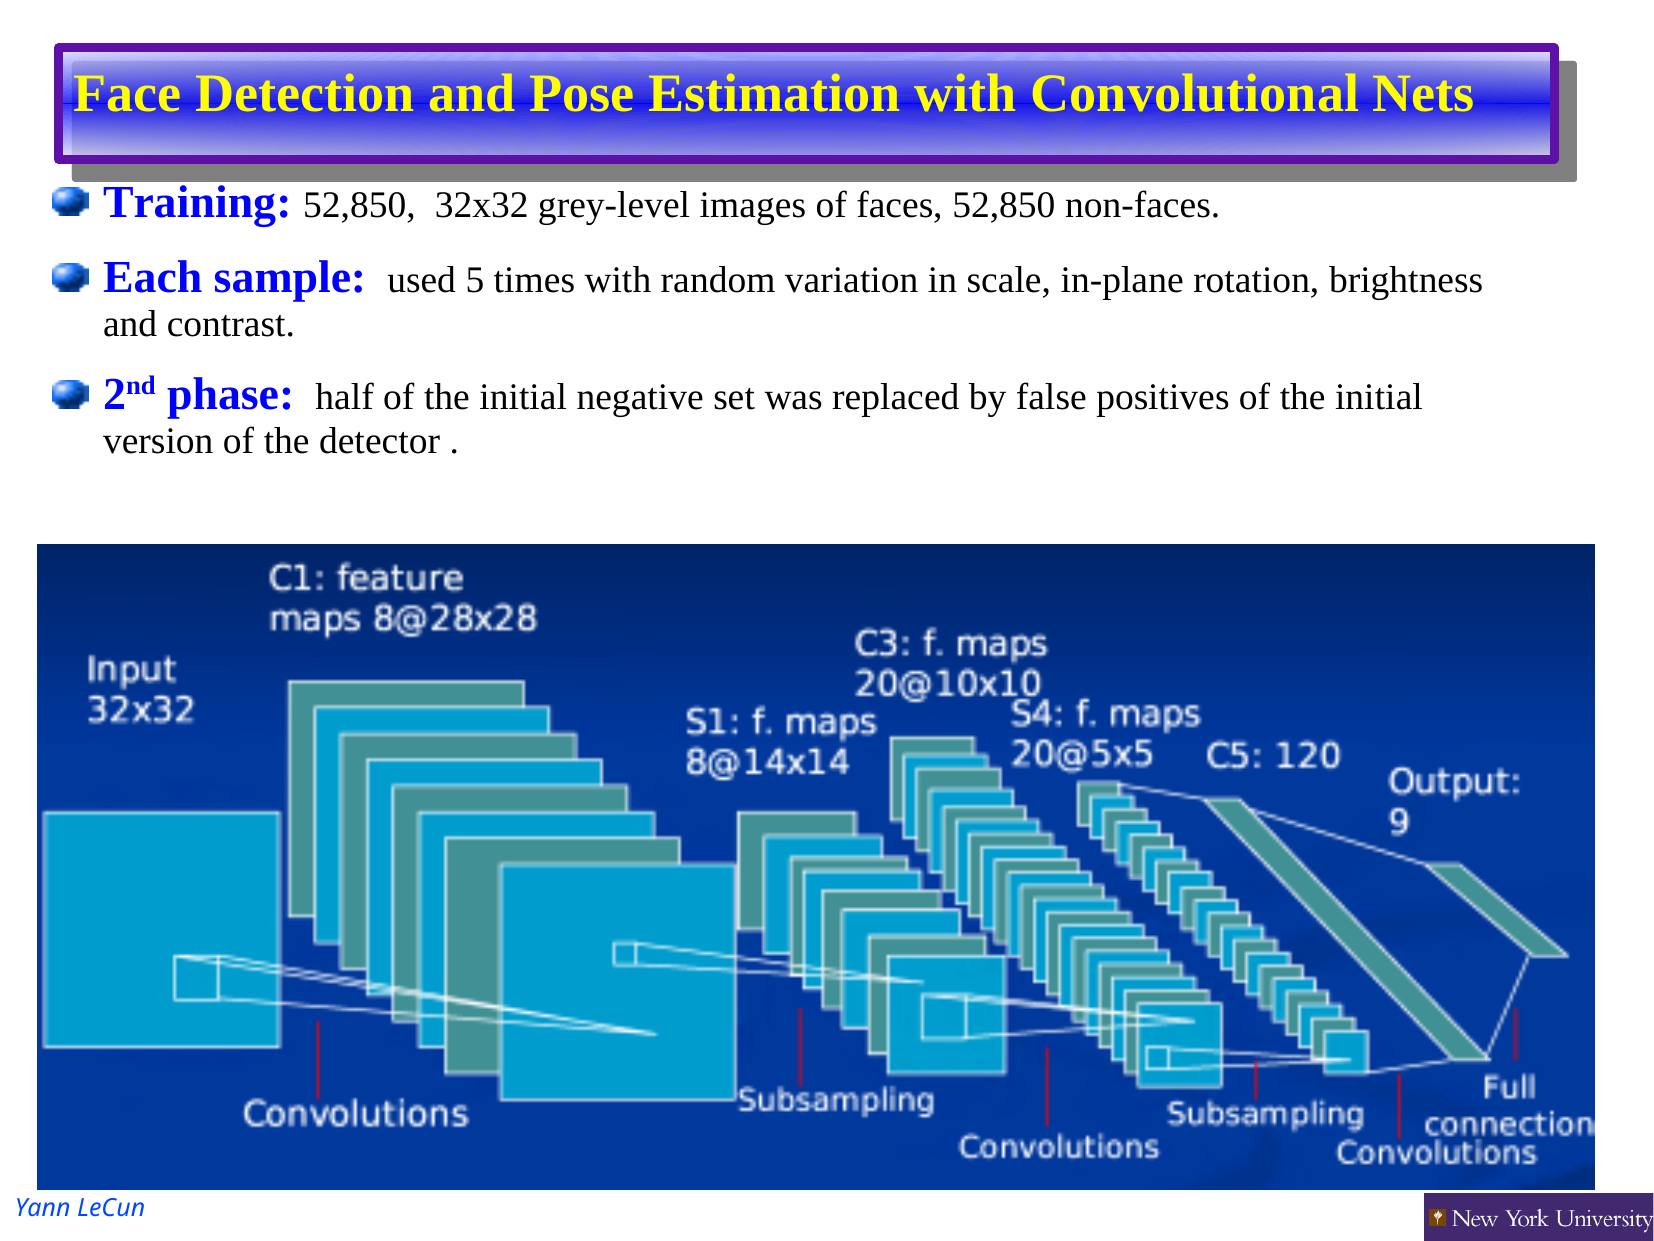

Face Detection and Pose Estimation with Convolutional Nets
# Training: 52,850, 32x32 grey-level images of faces, 52,850 non-faces.
Each sample: used 5 times with random variation in scale, in-plane rotation, brightness and contrast.
2nd phase: half of the initial negative set was replaced by false positives of the initial version of the detector .